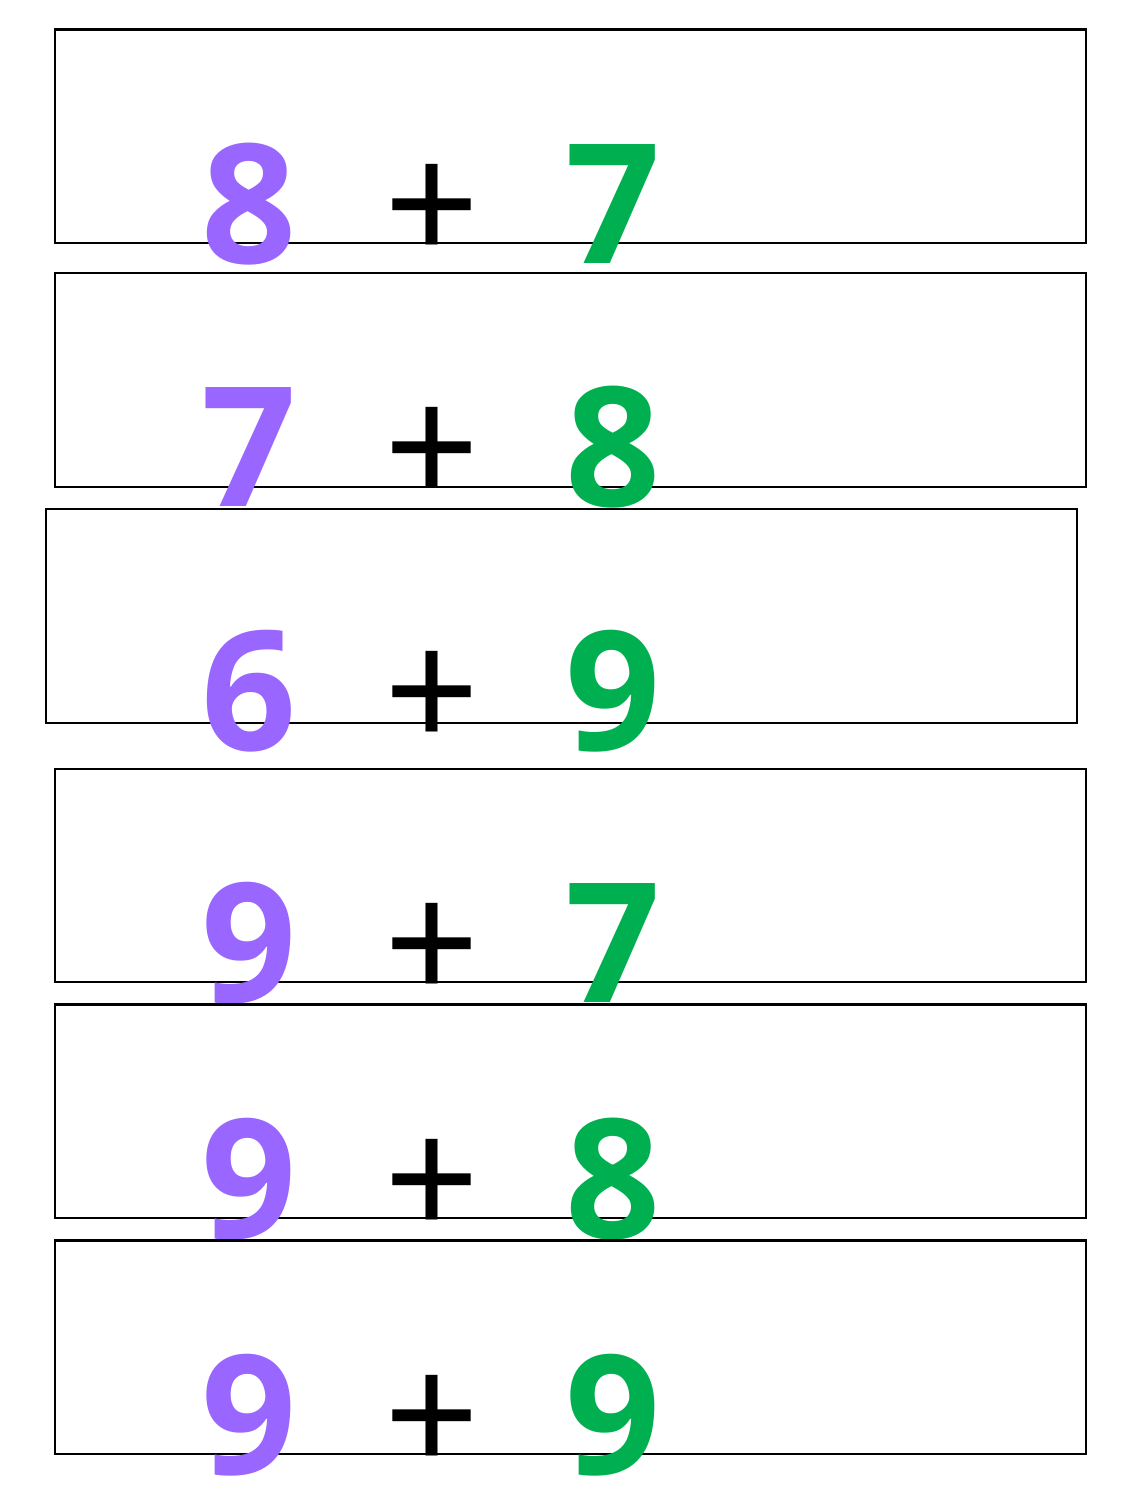

8 + 7
7 + 8
6 + 9
9 + 7
9 + 8
9 + 9